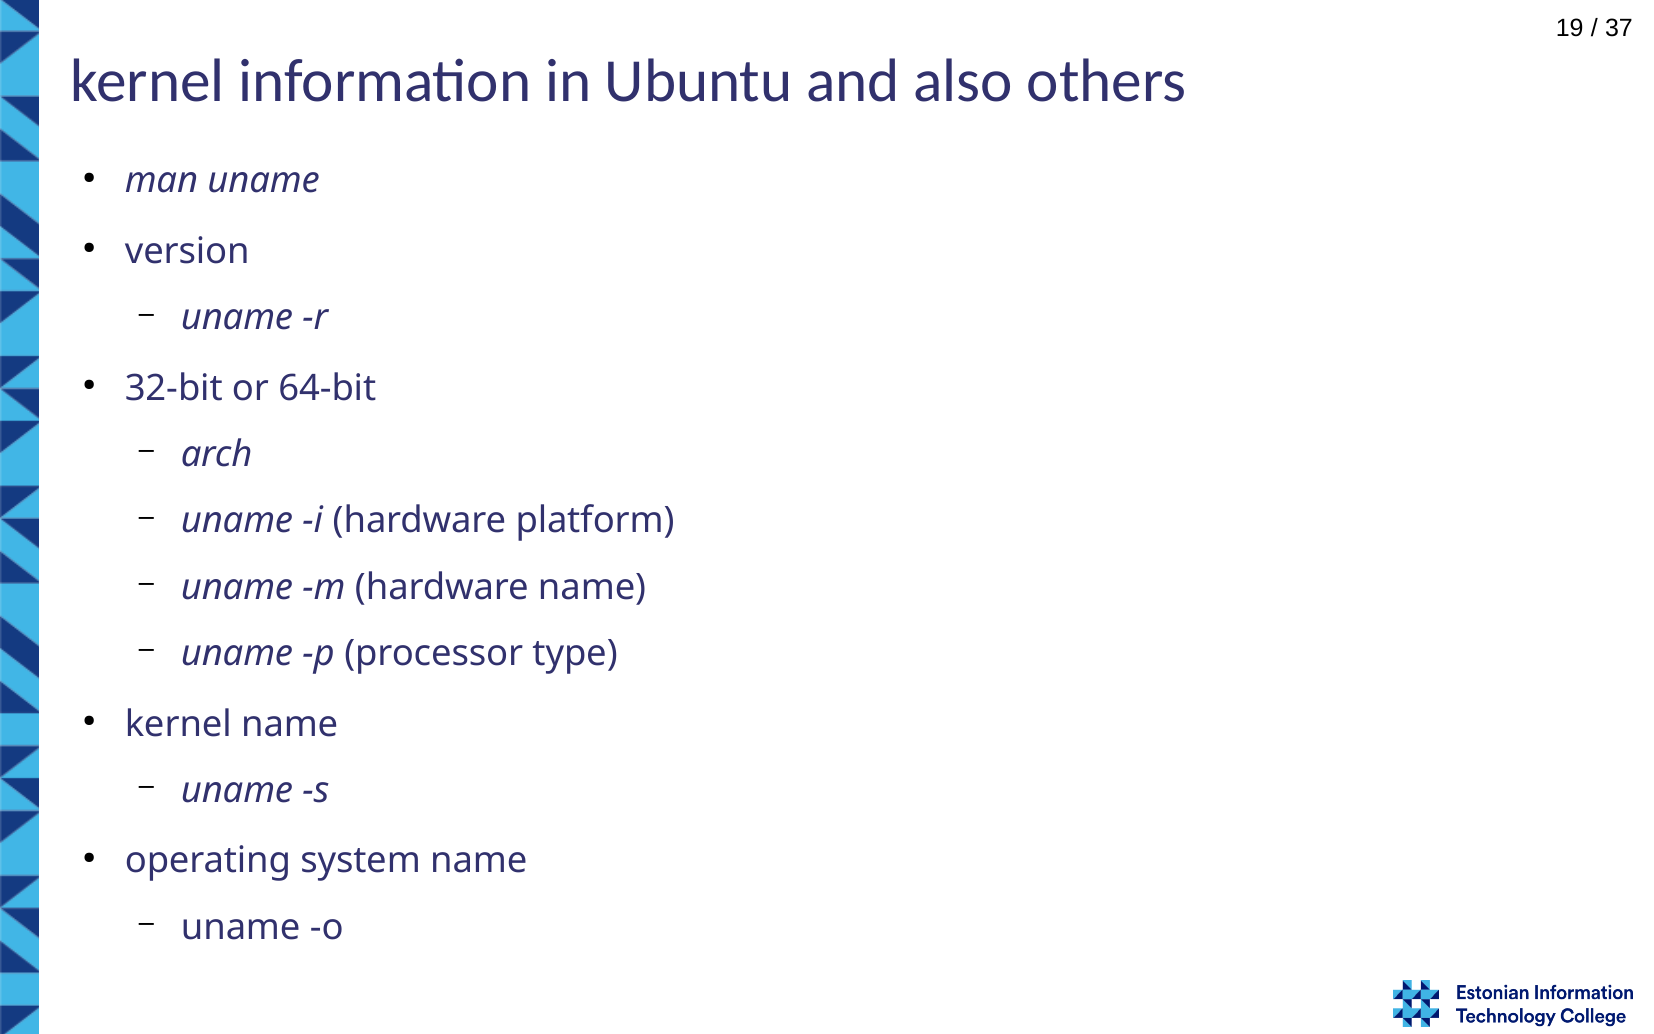

# kernel information in Ubuntu and also others
man uname
version
uname -r
32-bit or 64-bit
arch
uname -i (hardware platform)
uname -m (hardware name)
uname -p (processor type)
kernel name
uname -s
operating system name
uname -o